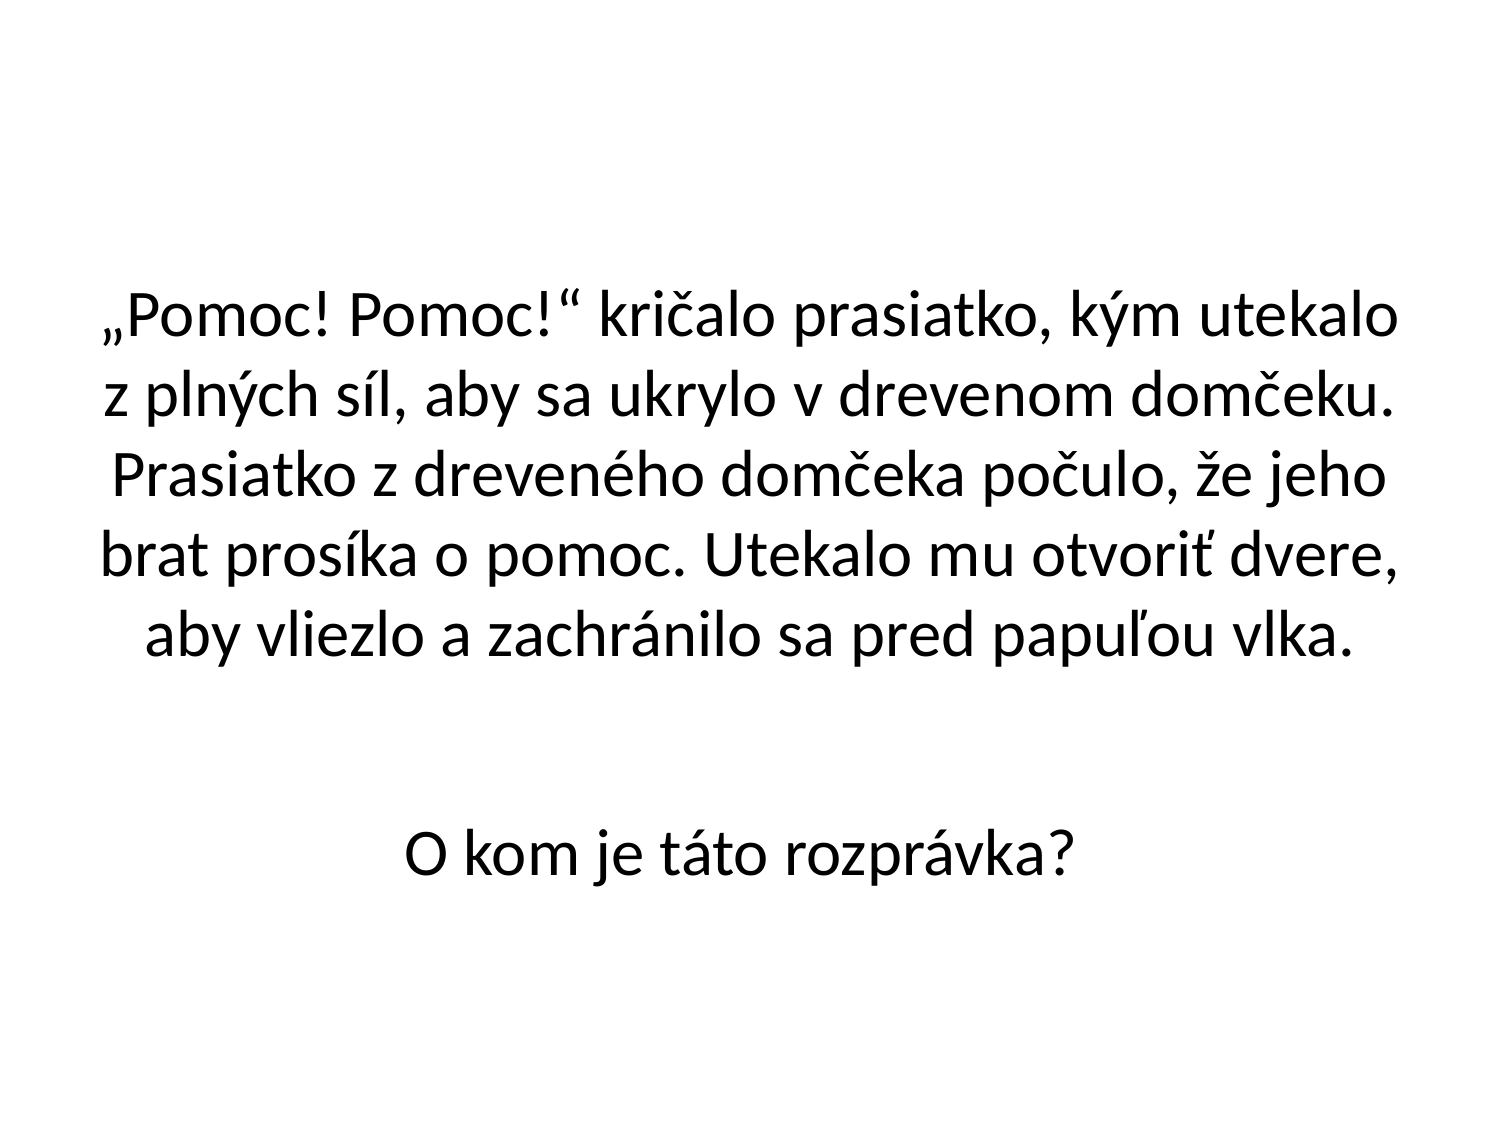

# „Pomoc! Pomoc!“ kričalo prasiatko, kým utekalo z plných síl, aby sa ukrylo v drevenom domčeku. Prasiatko z dreveného domčeka počulo, že jeho brat prosíka o pomoc. Utekalo mu otvoriť dvere, aby vliezlo a zachránilo sa pred papuľou vlka.
 O kom je táto rozprávka?